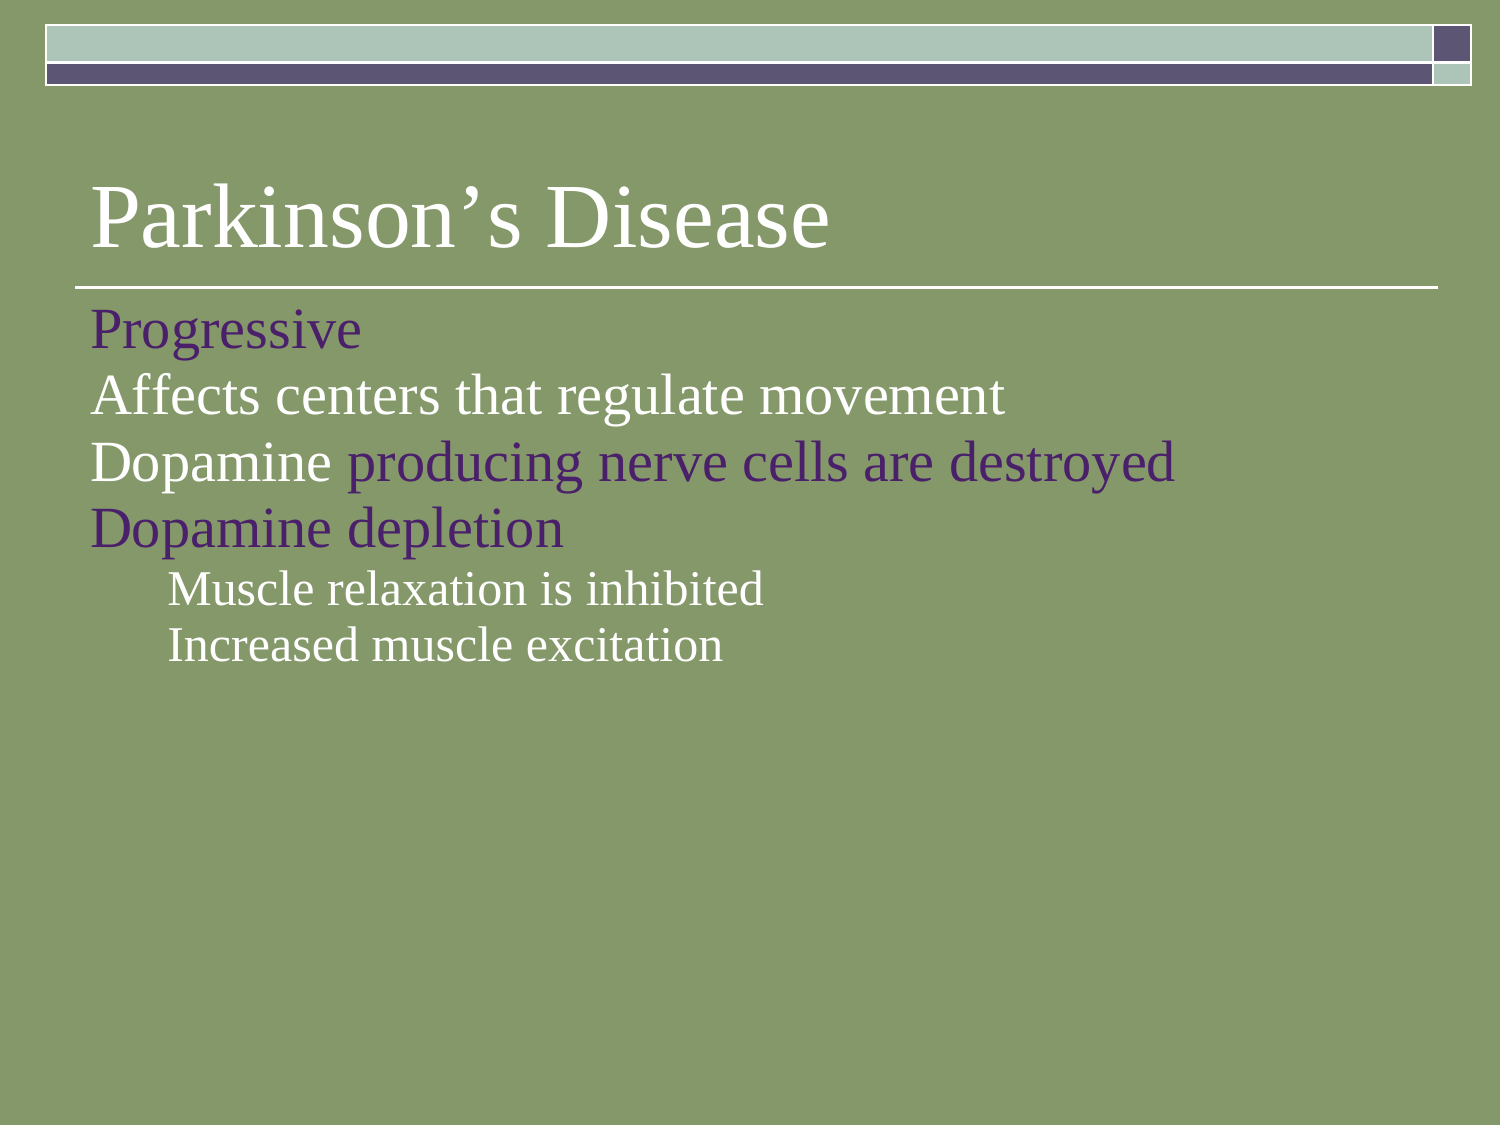

# Parkinson’s Disease
Progressive
Affects centers that regulate movement
Dopamine producing nerve cells are destroyed
Dopamine depletion
Muscle relaxation is inhibited
Increased muscle excitation